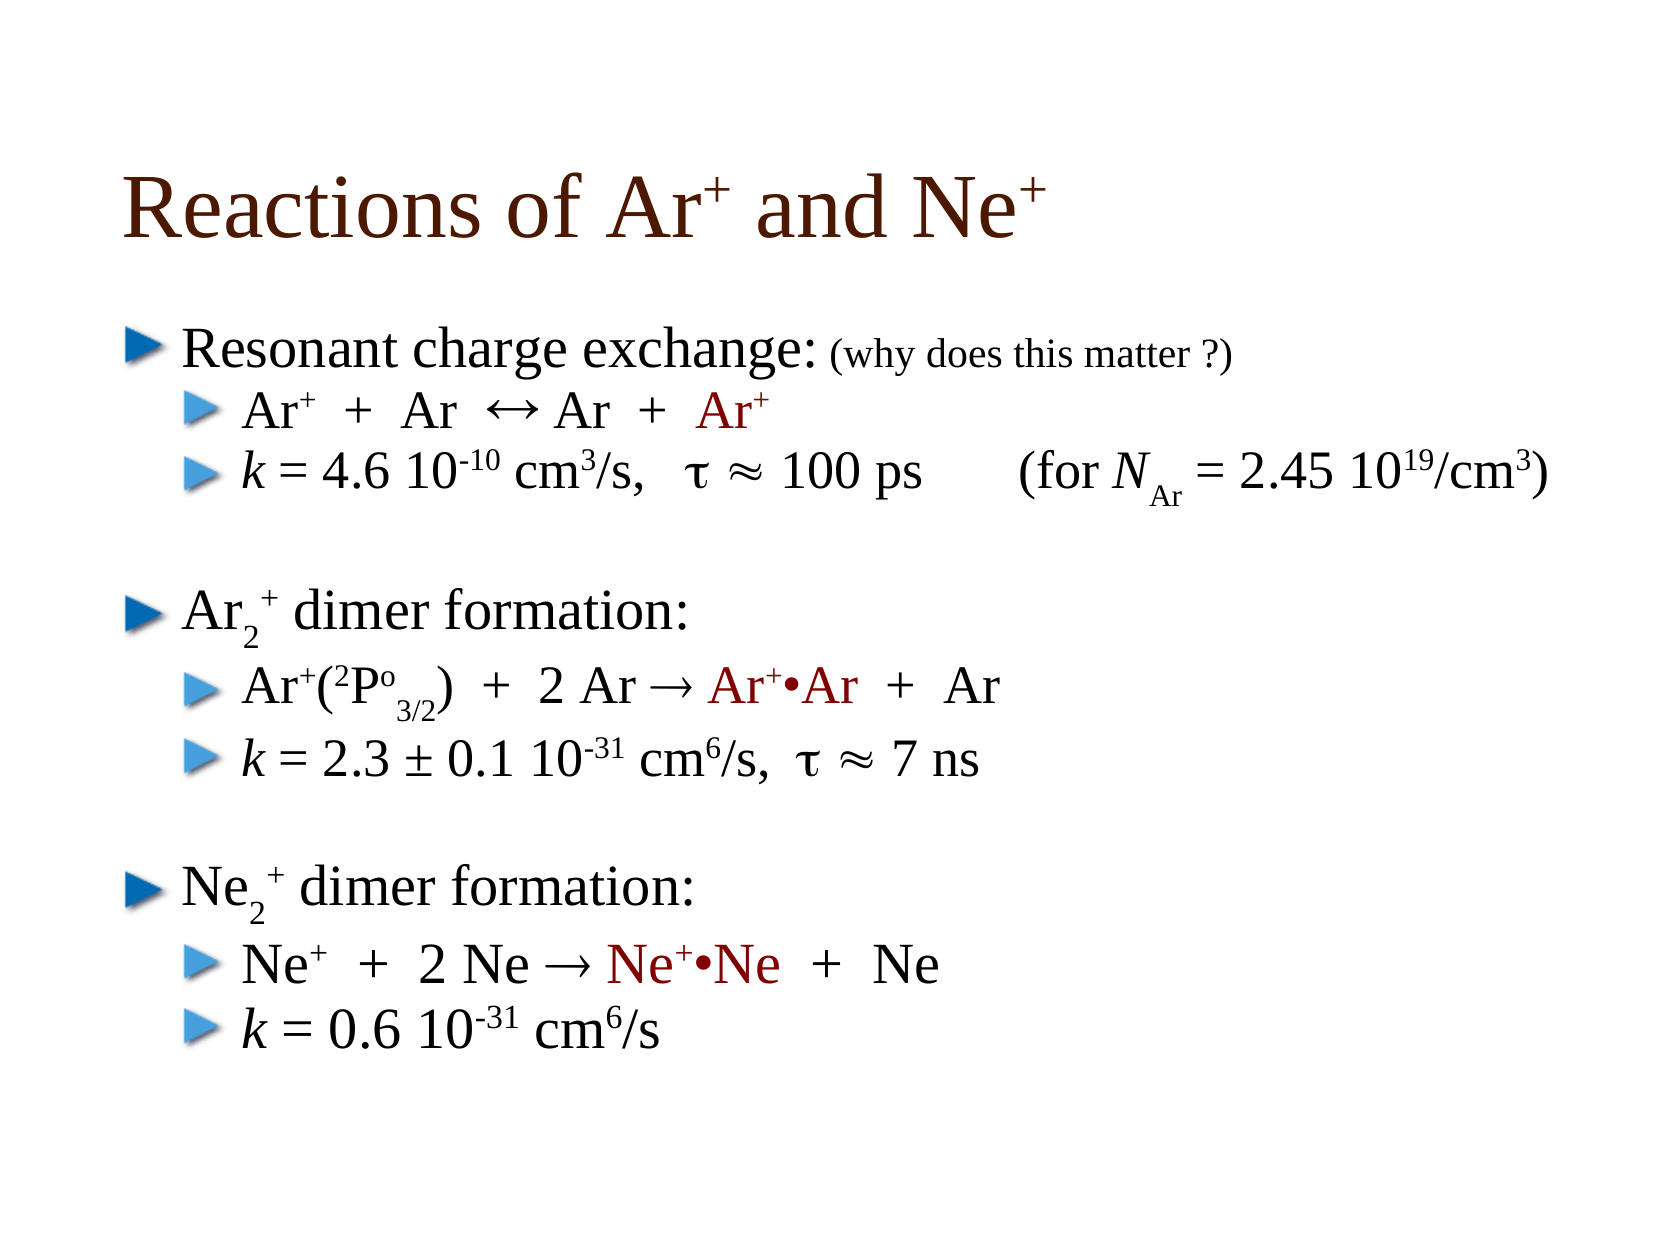

# Reactions of Ar+ and Ne+
Resonant charge exchange: (why does this matter ?)
Ar+ + Ar ↔ Ar + Ar+
k = 4.6 10-10 cm3/s, τ ≈ 100 ps (for NAr = 2.45 1019/cm3)
Ar2+ dimer formation:
Ar+(2Po3/2) + 2 Ar  Ar+Ar + Ar
k = 2.3 ± 0.1 10-31 cm6/s, τ ≈ 7 ns
Ne2+ dimer formation:
Ne+ + 2 Ne  Ne+Ne + Ne
k = 0.6 10-31 cm6/s